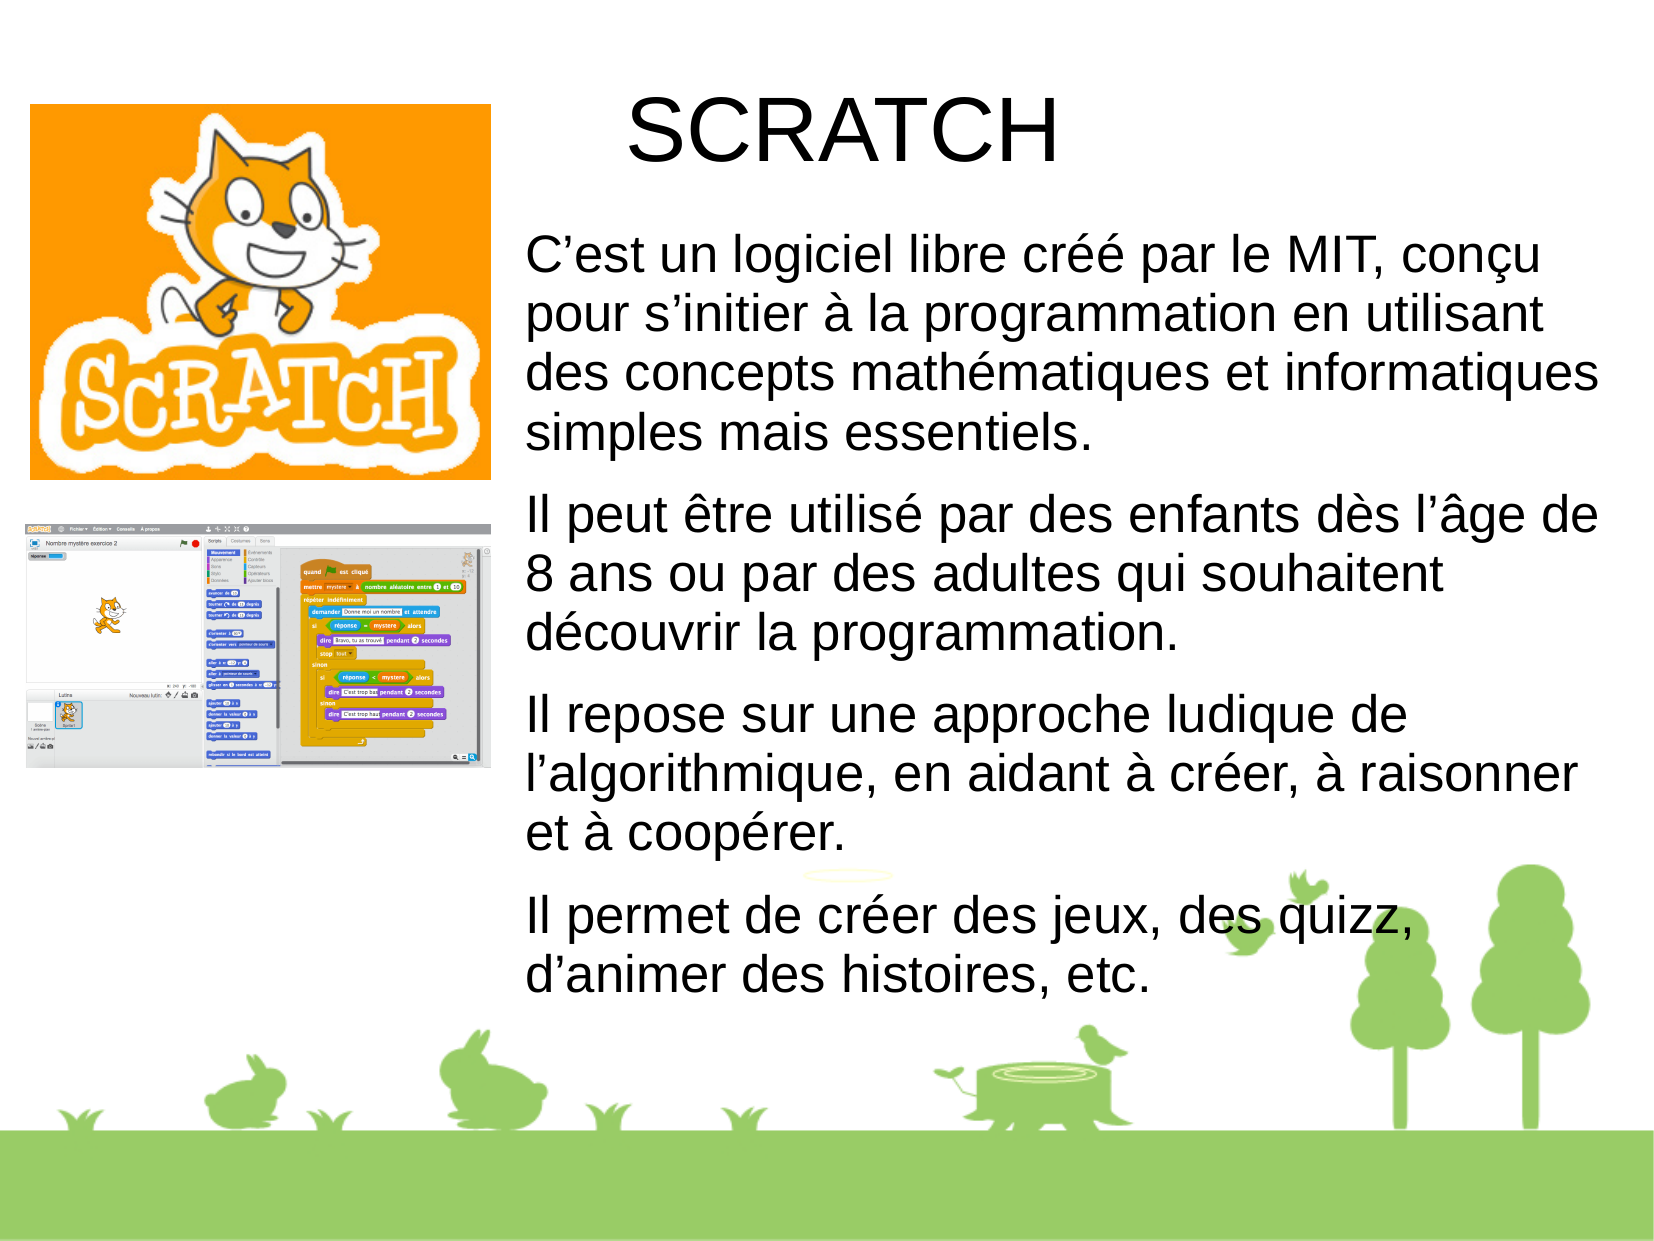

# SCRATCH
C’est un logiciel libre créé par le MIT, conçu pour s’initier à la programmation en utilisant des concepts mathématiques et informatiques simples mais essentiels.
Il peut être utilisé par des enfants dès l’âge de 8 ans ou par des adultes qui souhaitent découvrir la programmation.
Il repose sur une approche ludique de l’algorithmique, en aidant à créer, à raisonner et à coopérer.
Il permet de créer des jeux, des quizz, d’animer des histoires, etc.